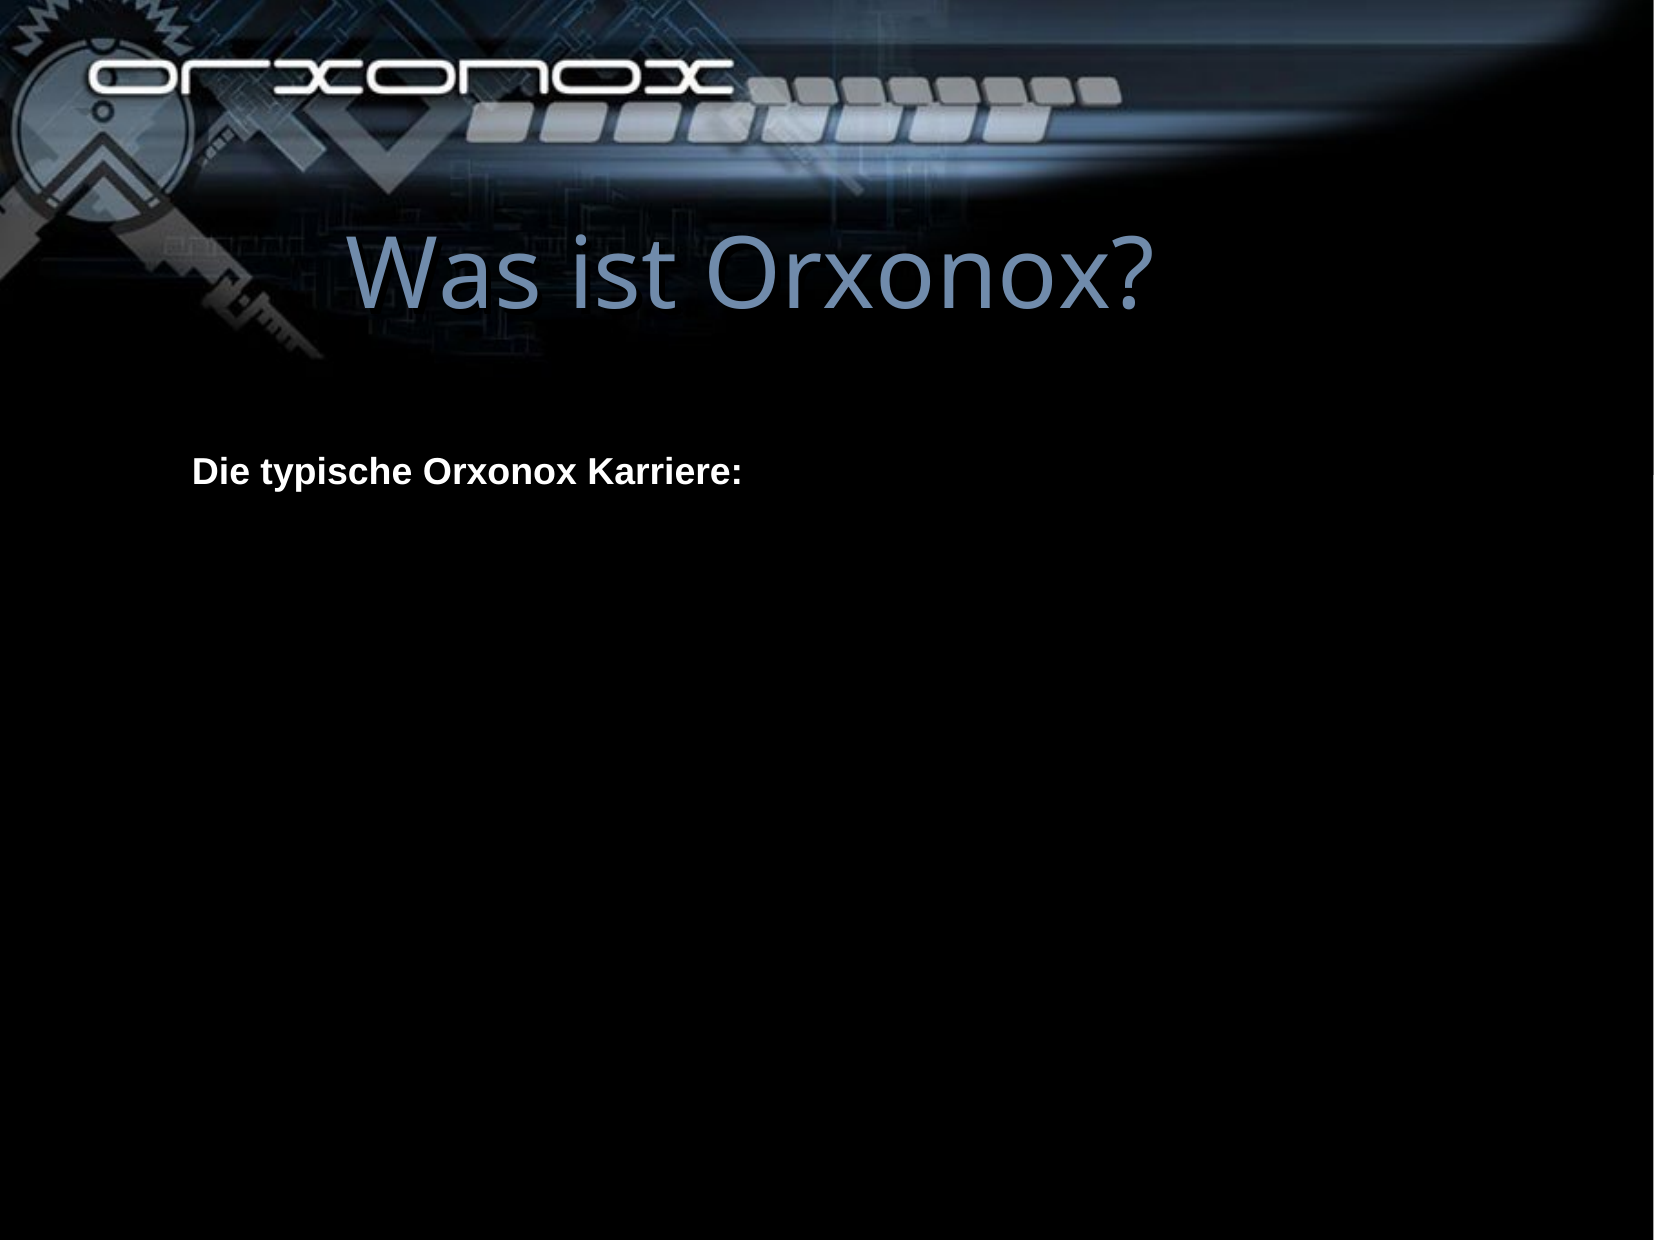

Was ist Orxonox?
Die typische Orxonox Karriere: